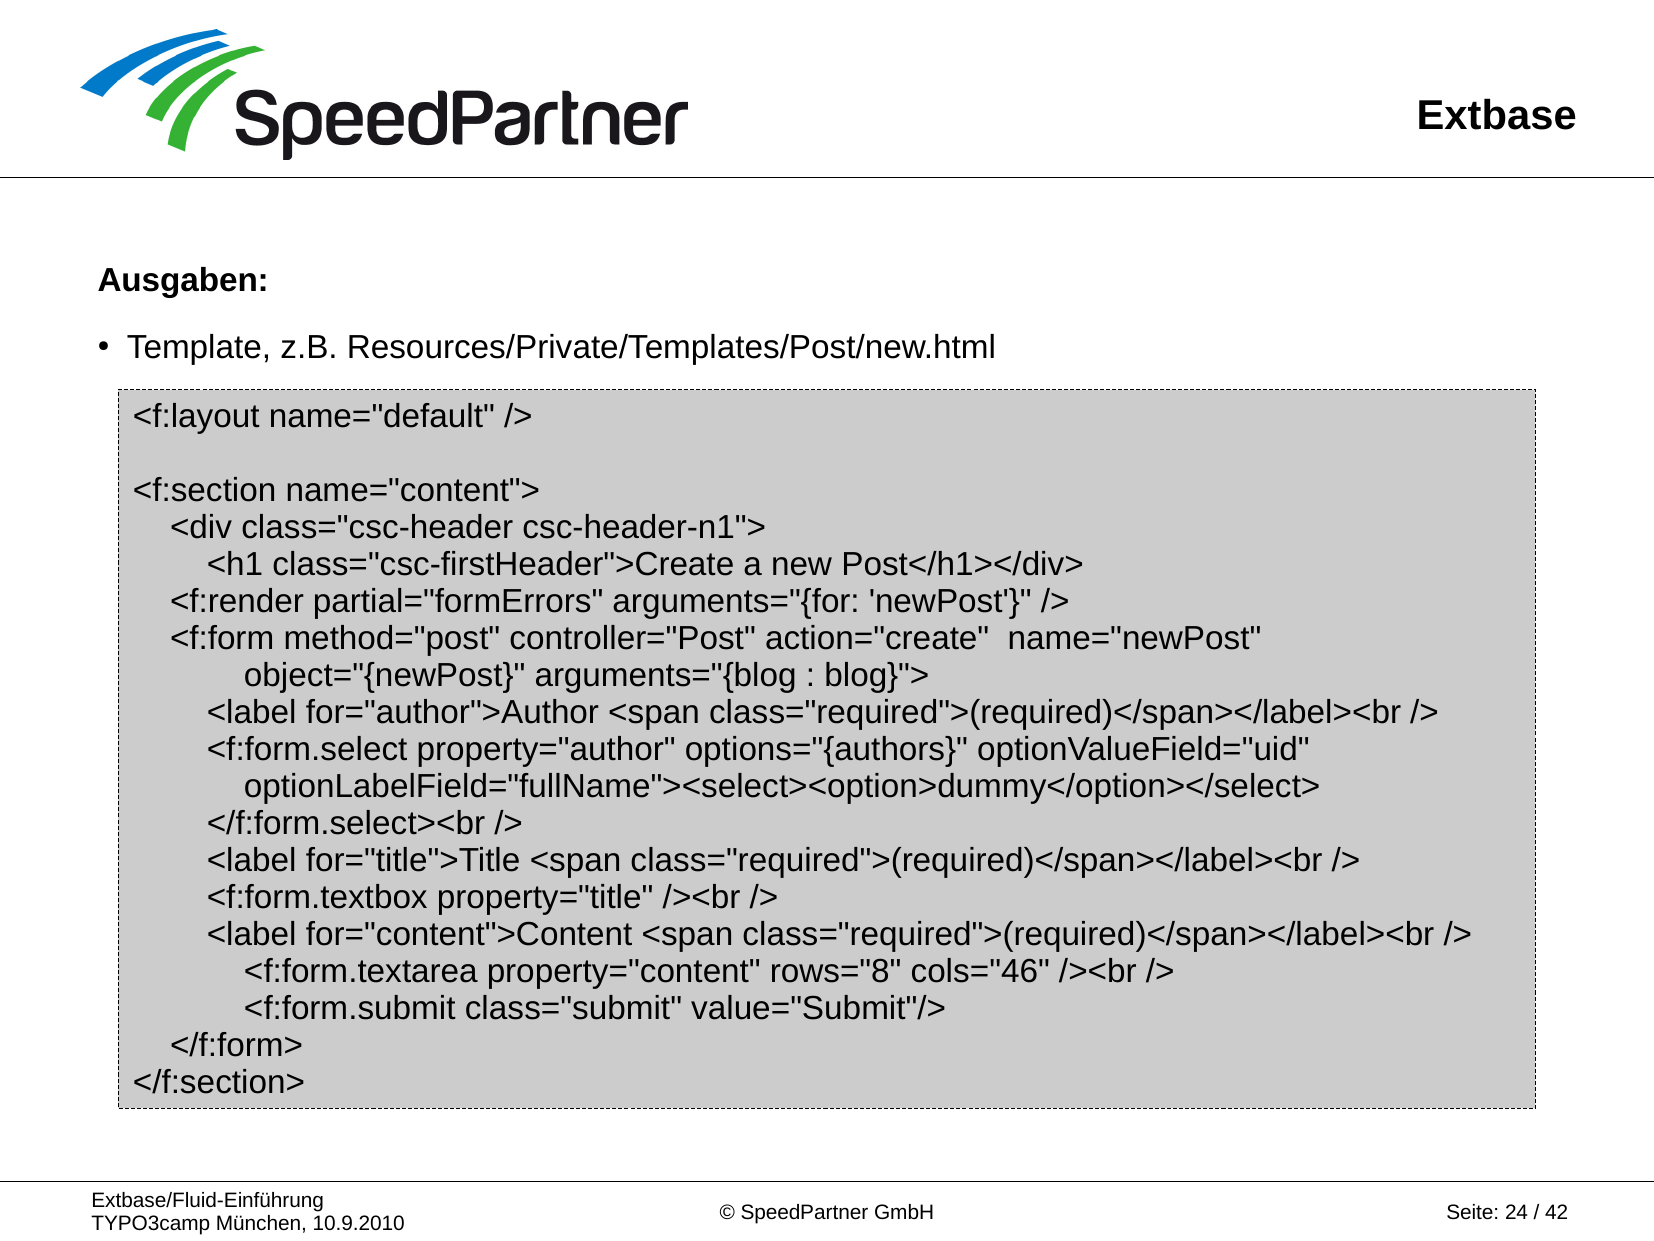

# Extbase
Ausgaben:
Template, z.B. Resources/Private/Templates/Post/new.html
<f:layout name="default" />
<f:section name="content">
 <div class="csc-header csc-header-n1">
 <h1 class="csc-firstHeader">Create a new Post</h1></div>
 <f:render partial="formErrors" arguments="{for: 'newPost'}" />
 <f:form method="post" controller="Post" action="create" name="newPost"
 object="{newPost}" arguments="{blog : blog}">
 <label for="author">Author <span class="required">(required)</span></label><br />
 <f:form.select property="author" options="{authors}" optionValueField="uid"
 optionLabelField="fullName"><select><option>dummy</option></select>
 </f:form.select><br />
 <label for="title">Title <span class="required">(required)</span></label><br />
 <f:form.textbox property="title" /><br />
 <label for="content">Content <span class="required">(required)</span></label><br />
 <f:form.textarea property="content" rows="8" cols="46" /><br />
 <f:form.submit class="submit" value="Submit"/>
 </f:form>
</f:section>